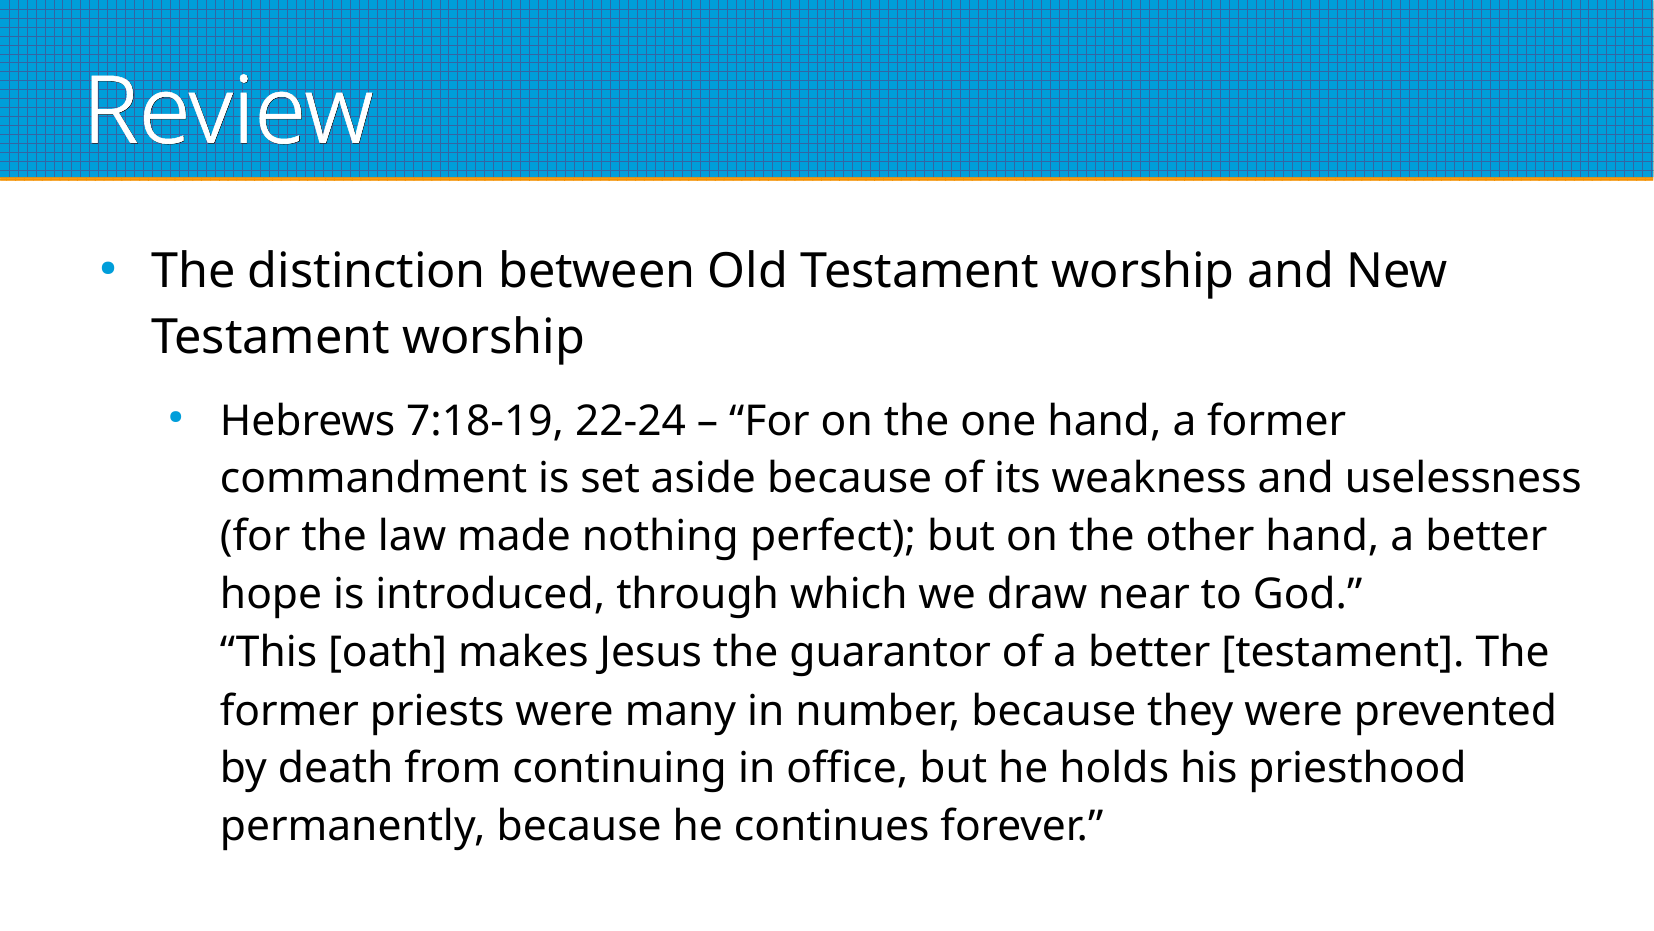

# Review
The distinction between Old Testament worship and New Testament worship
Hebrews 7:18-19, 22-24 – “For on the one hand, a former commandment is set aside because of its weakness and uselessness (for the law made nothing perfect); but on the other hand, a better hope is introduced, through which we draw near to God.”
“This [oath] makes Jesus the guarantor of a better [testament]. The former priests were many in number, because they were prevented by death from continuing in office, but he holds his priesthood permanently, because he continues forever.”